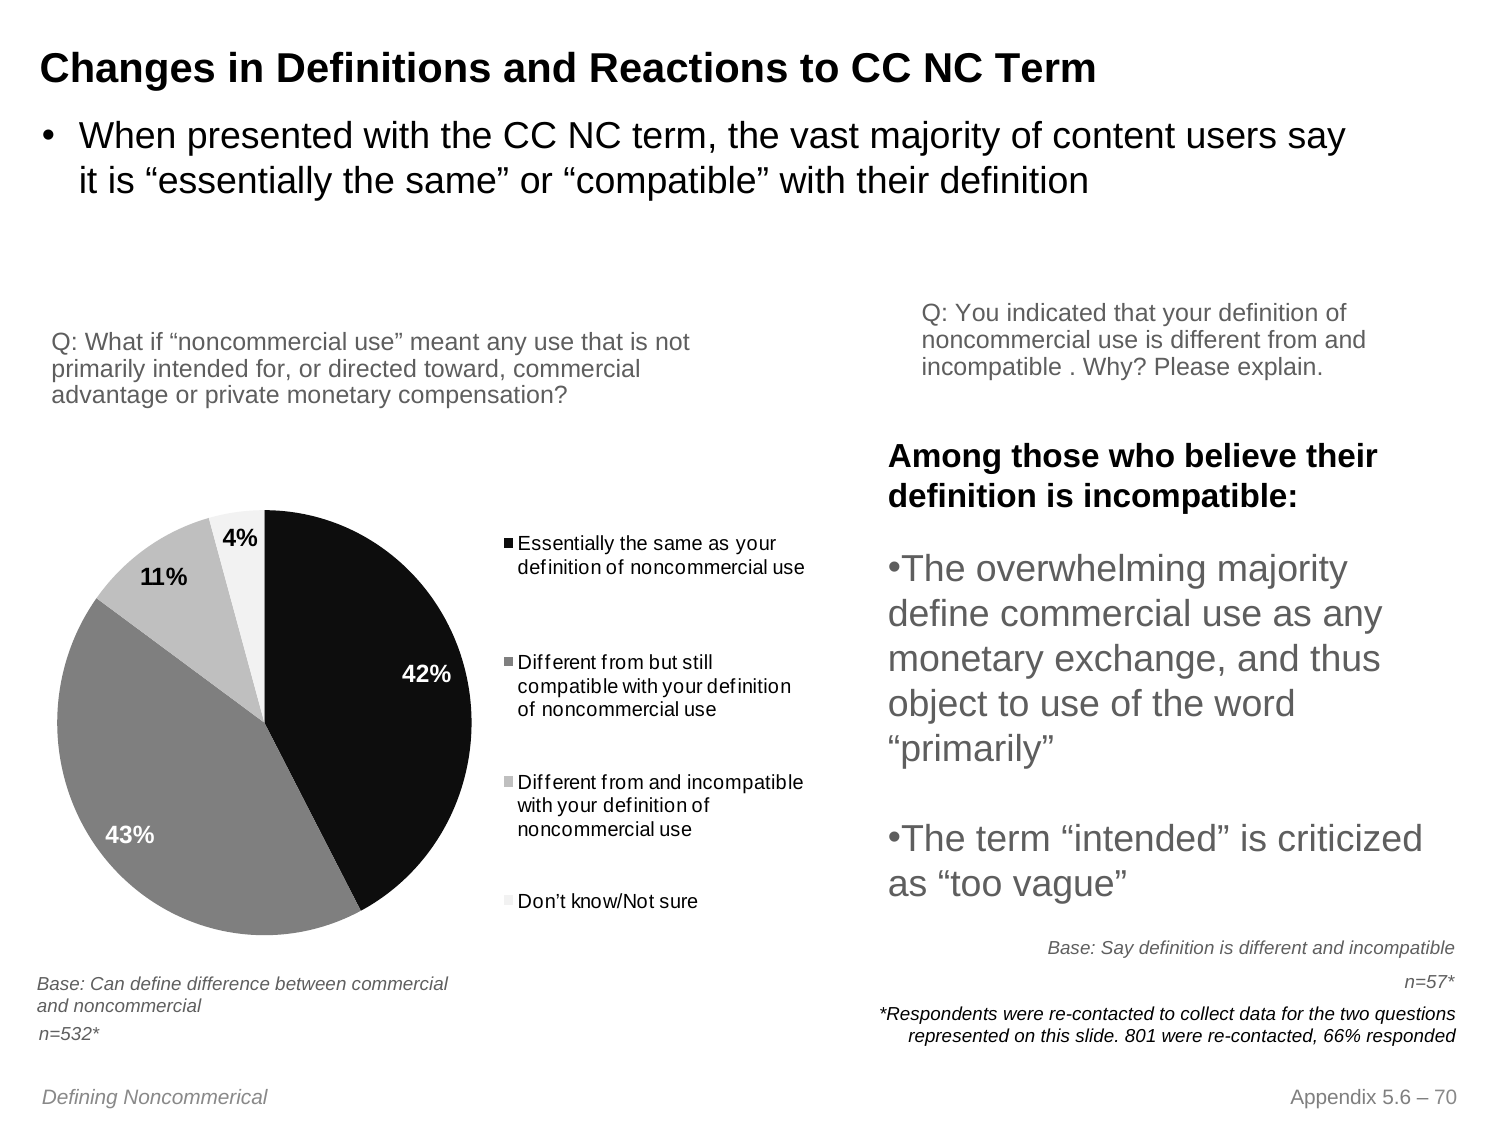

Changes in Definitions and Reactions to CC NC Term
When presented with the CC NC term, the vast majority of content users say it is “essentially the same” or “compatible” with their definition
Q: What if “noncommercial use” meant any use that is not primarily intended for, or directed toward, commercial advantage or private monetary compensation?
Q: You indicated that your definition of noncommercial use is different from and incompatible . Why? Please explain.
Among those who believe their definition is incompatible:
The overwhelming majority define commercial use as any monetary exchange, and thus object to use of the word “primarily”
The term “intended” is criticized as “too vague”
Base: Say definition is different and incompatible
n=57*
Base: Can define difference between commercial and noncommercial
n=532*
*Respondents were re-contacted to collect data for the two questions represented on this slide. 801 were re-contacted, 66% responded
Defining Noncommerical
Appendix 5.6 –